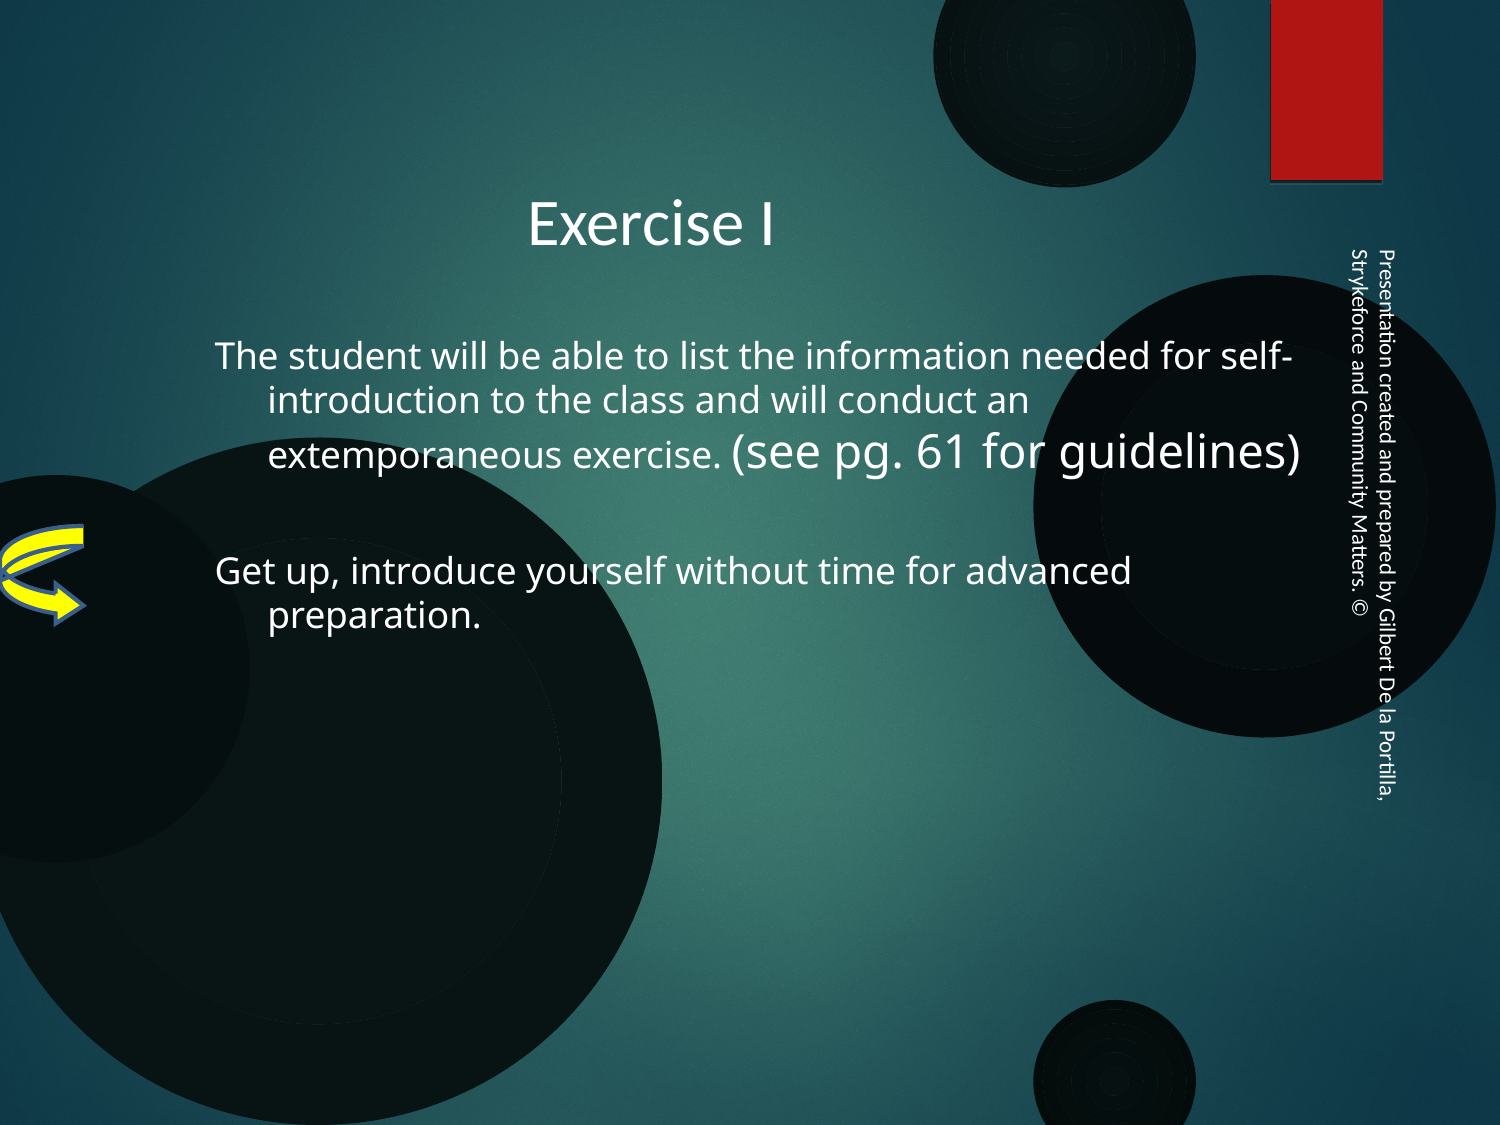

Exercise I
# The student will be able to list the information needed for self-introduction to the class and will conduct an extemporaneous exercise. (see pg. 61 for guidelines)
Get up, introduce yourself without time for advanced preparation.
Presentation created and prepared by Gilbert De la Portilla, Strykeforce and Community Matters. ©